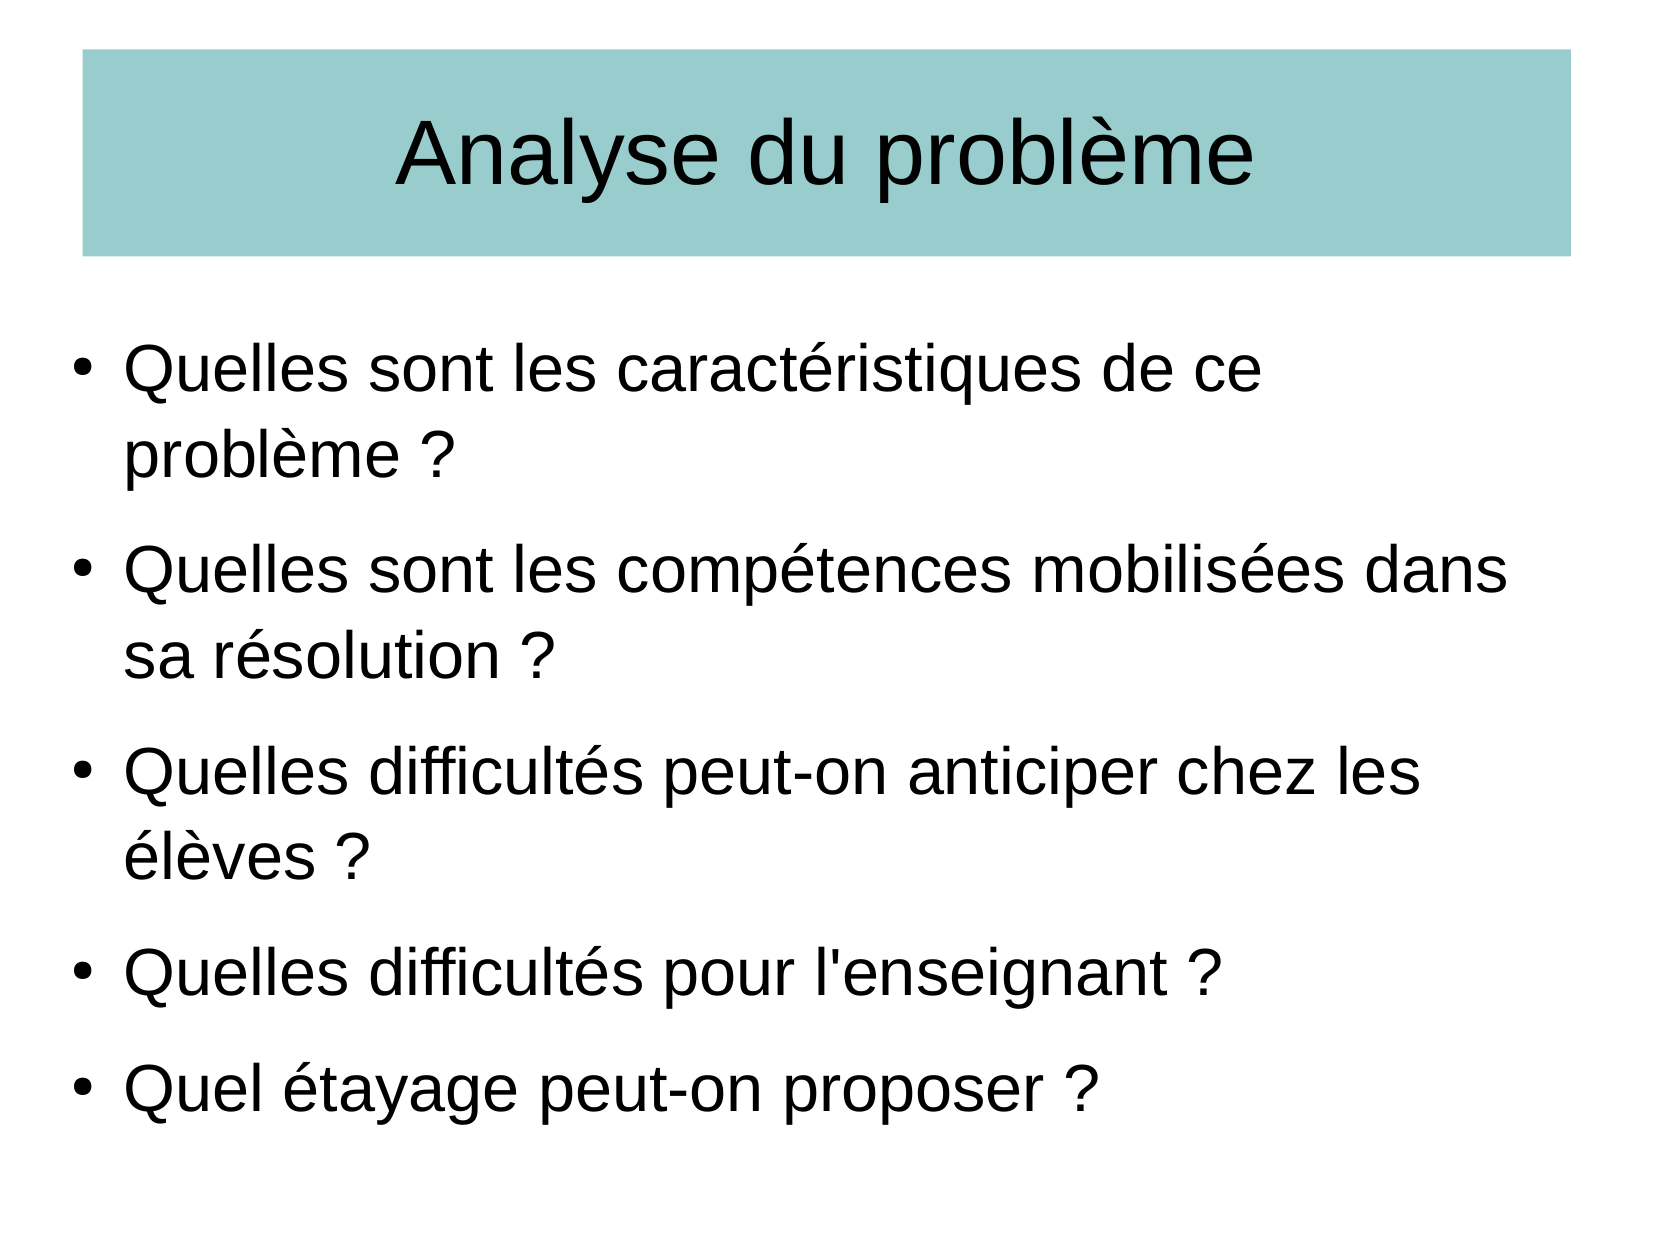

# Analyse du problème
Quelles sont les caractéristiques de ce problème ?
Quelles sont les compétences mobilisées dans sa résolution ?
Quelles difficultés peut-on anticiper chez les élèves ?
Quelles difficultés pour l'enseignant ?
Quel étayage peut-on proposer ?